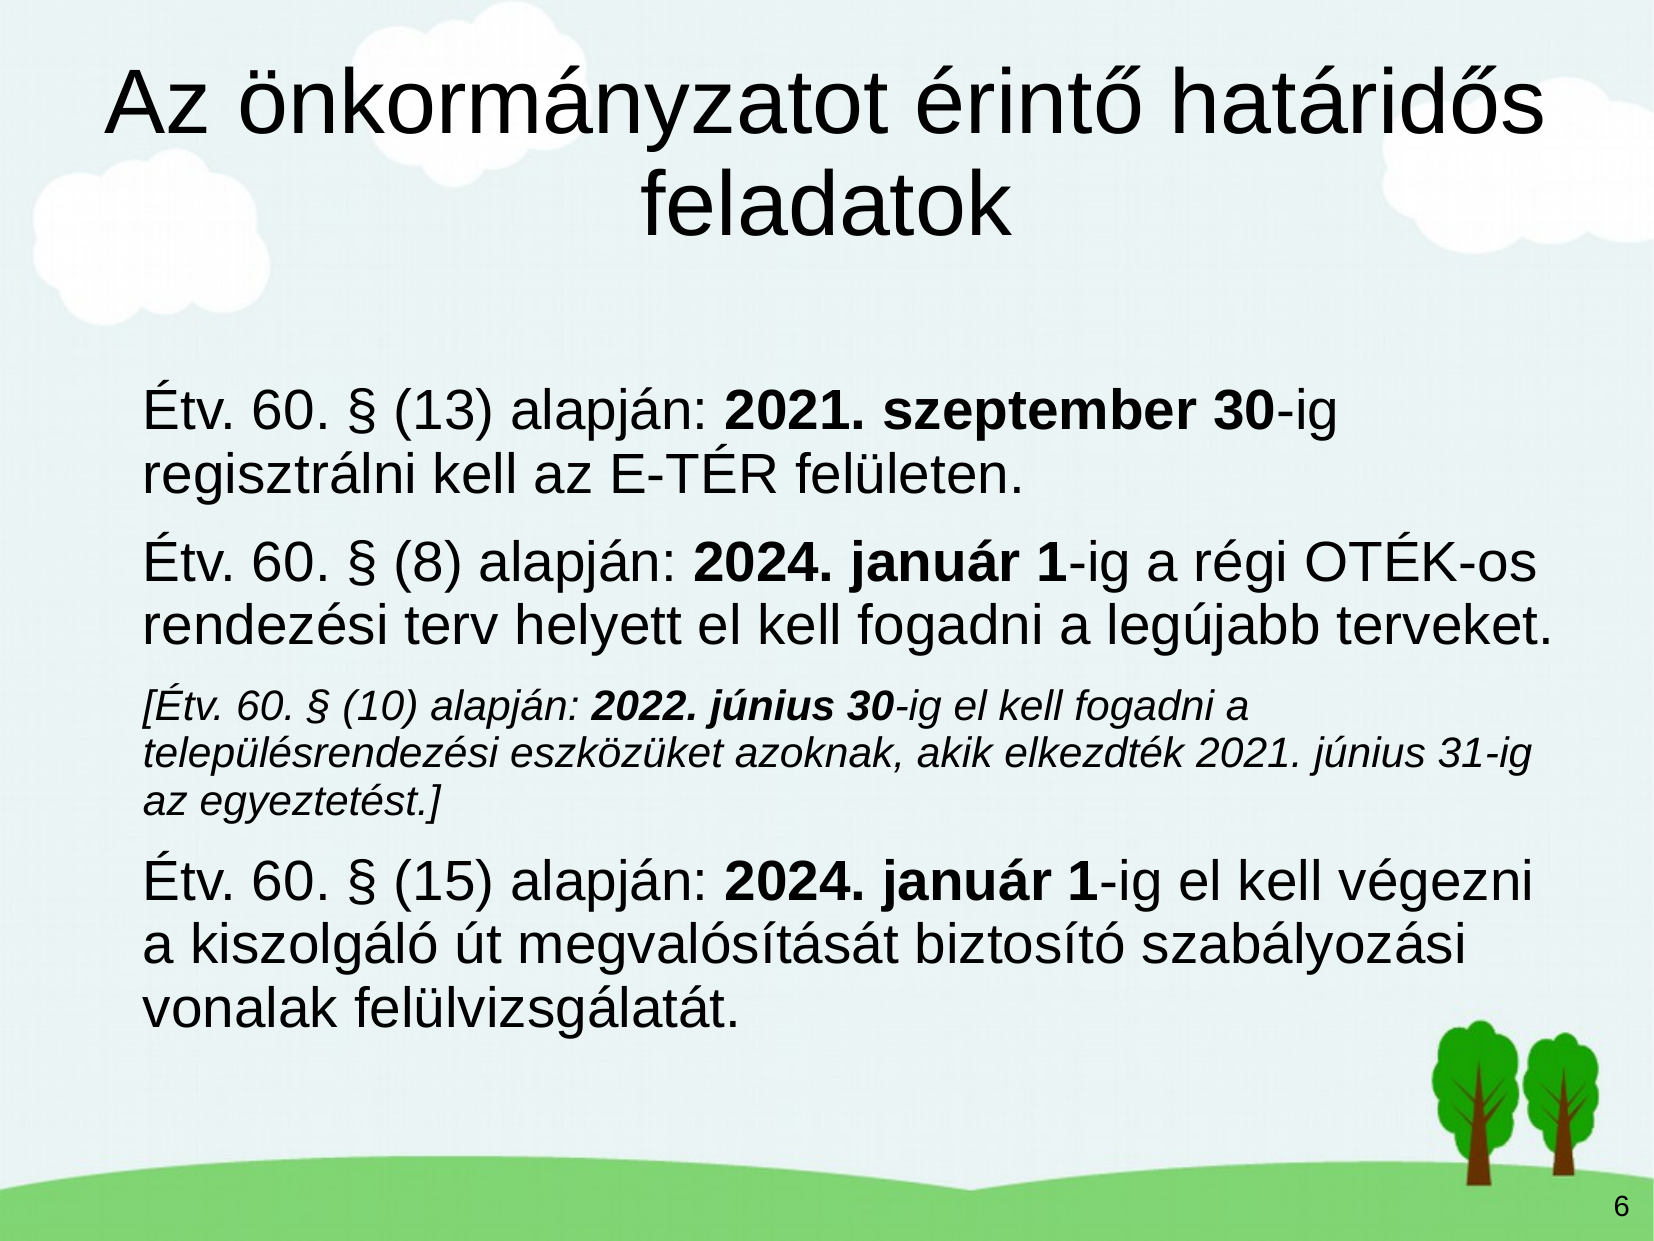

# Az önkormányzatot érintő határidős feladatok
Étv. 60. § (13) alapján: 2021. szeptember 30-ig regisztrálni kell az E-TÉR felületen.
Étv. 60. § (8) alapján: 2024. január 1-ig a régi OTÉK-os rendezési terv helyett el kell fogadni a legújabb terveket.
[Étv. 60. § (10) alapján: 2022. június 30-ig el kell fogadni a településrendezési eszközüket azoknak, akik elkezdték 2021. június 31-ig az egyeztetést.]
Étv. 60. § (15) alapján: 2024. január 1-ig el kell végezni a kiszolgáló út megvalósítását biztosító szabályozási vonalak felülvizsgálatát.
6